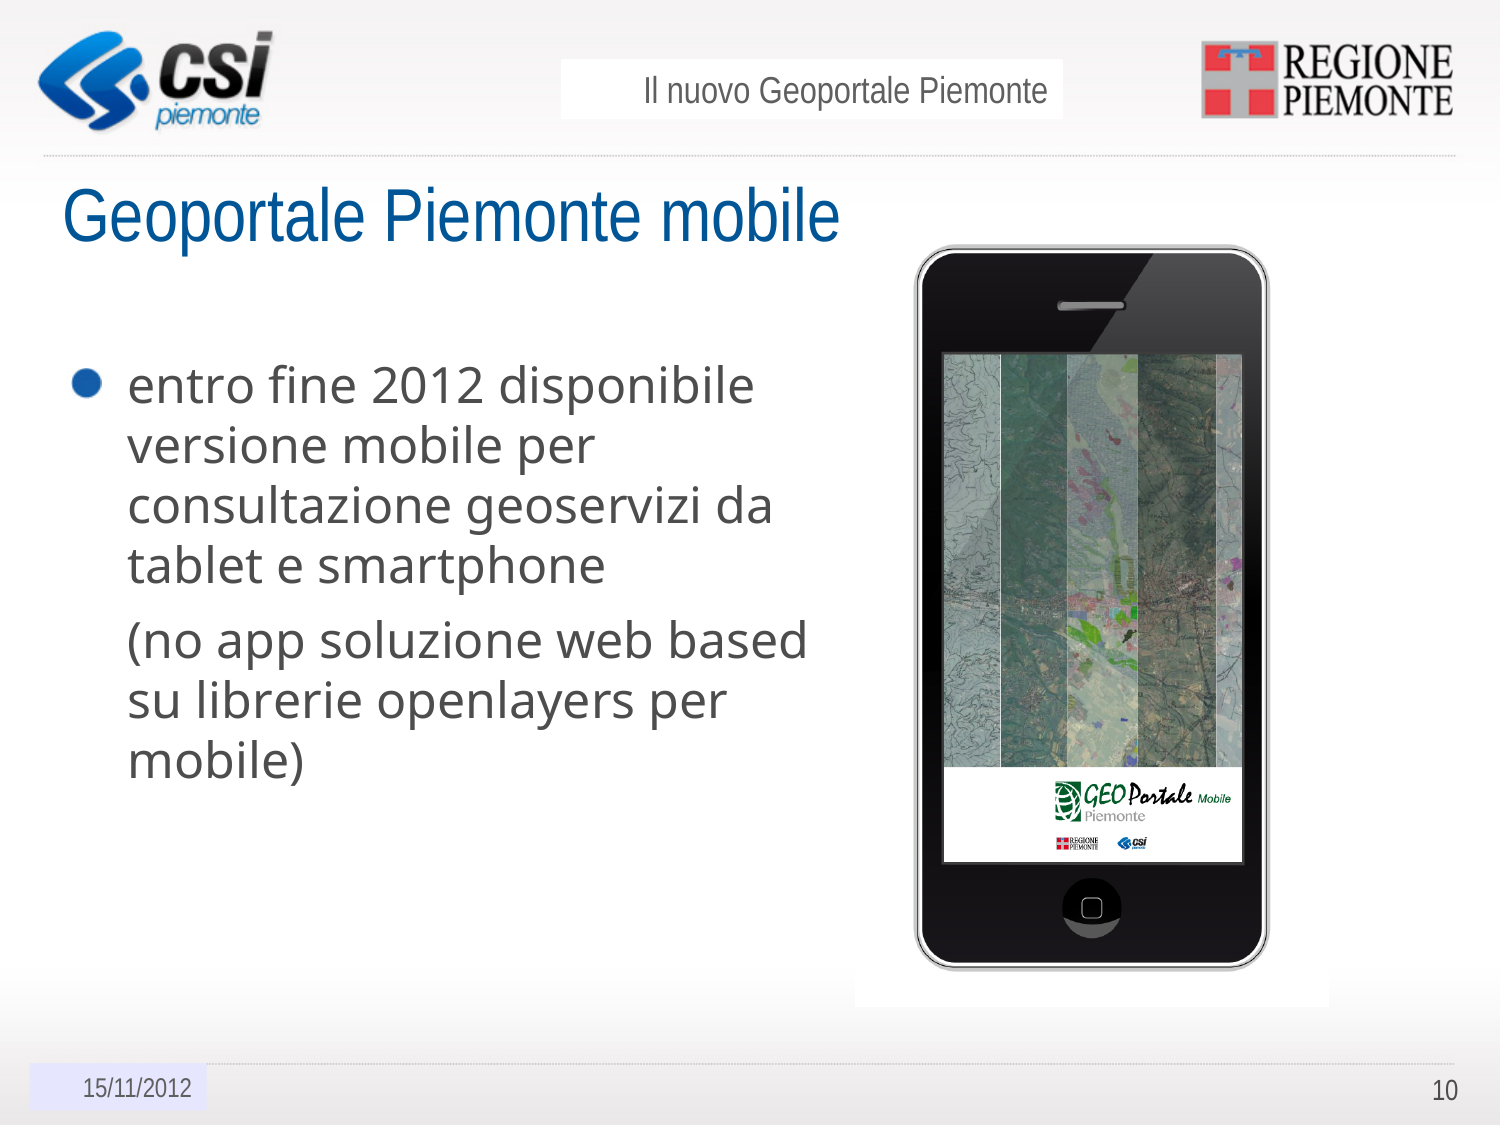

Il nuovo Geoportale Piemonte
# Geoportale Piemonte mobile
entro fine 2012 disponibile versione mobile per consultazione geoservizi da tablet e smartphone
(no app soluzione web based su librerie openlayers per mobile)
15/11/2012